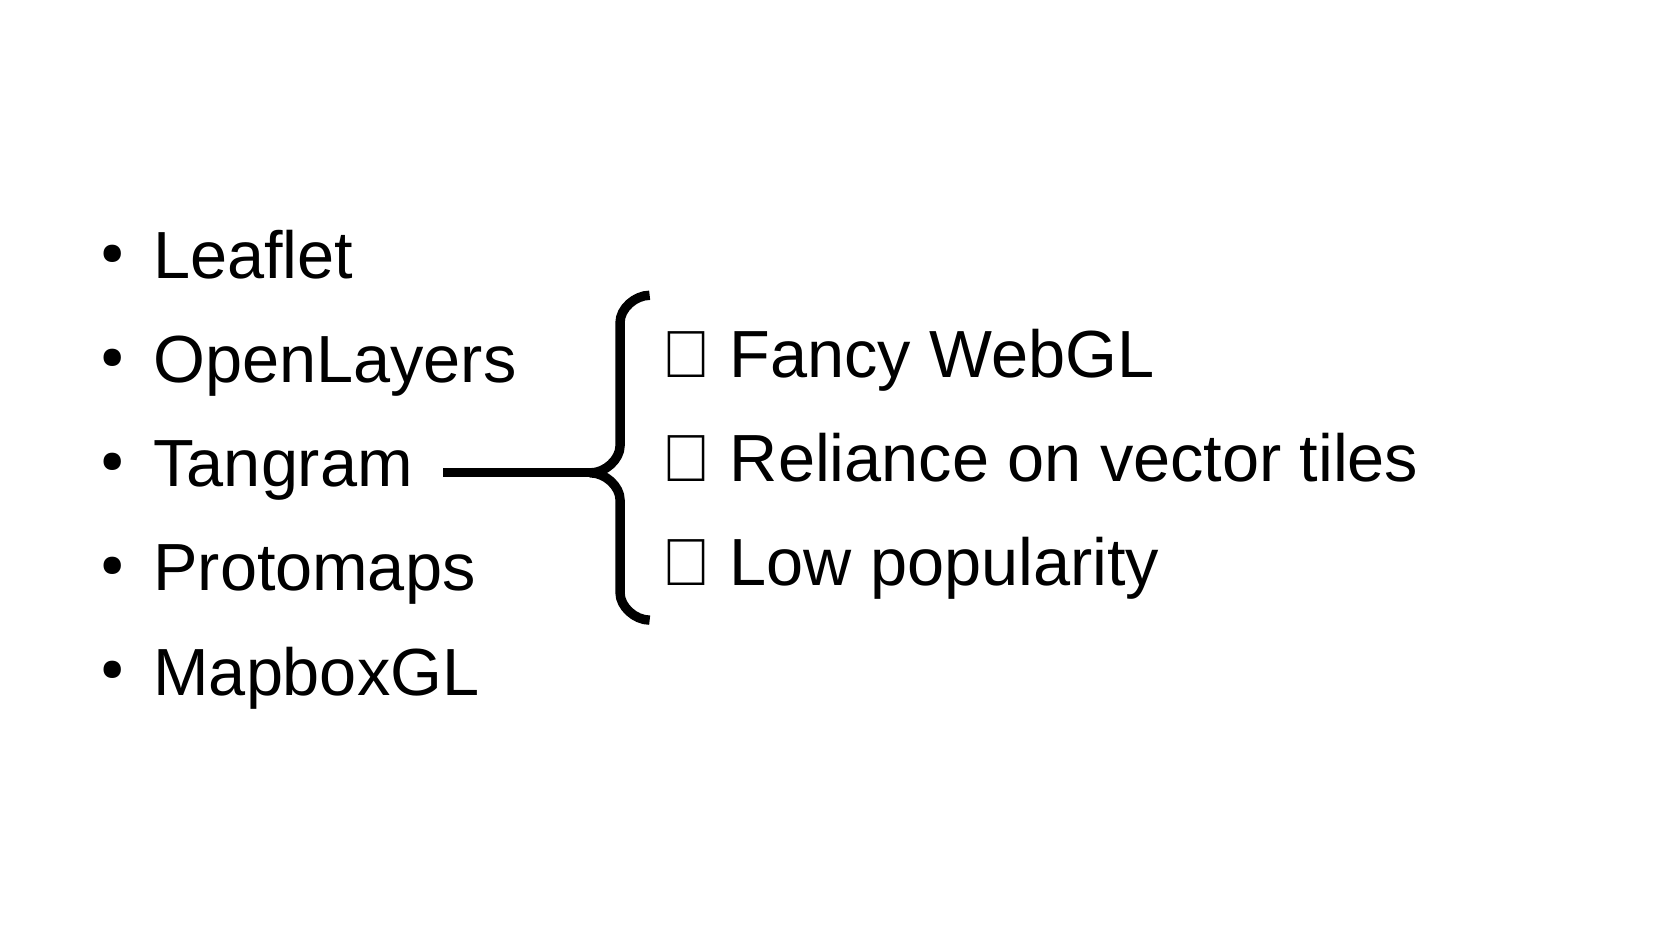

# Leaflet
OpenLayers
Tangram
Protomaps
MapboxGL
✅ Fancy WebGL
❌ Reliance on vector tiles
❌ Low popularity